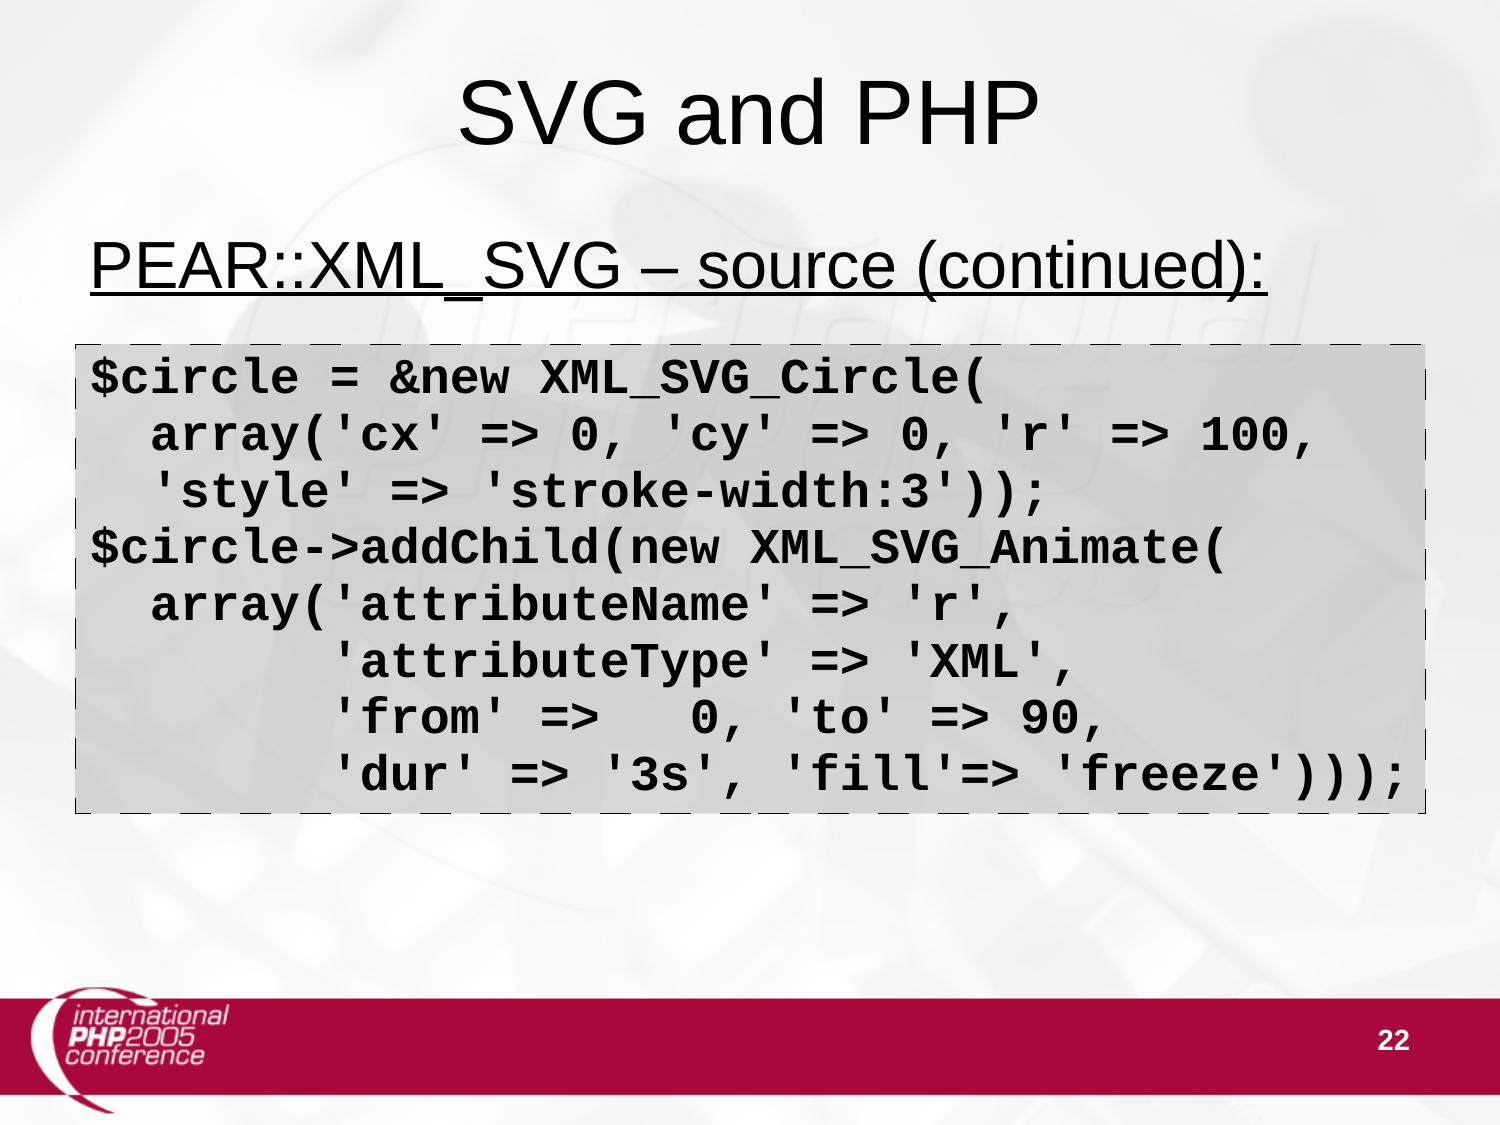

# SVG and PHP
PEAR::XML_SVG – source (continued):
$circle = &new XML_SVG_Circle(
 array('cx' => 0, 'cy' => 0, 'r' => 100,
 'style' => 'stroke-width:3'));
$circle->addChild(new XML_SVG_Animate(
 array('attributeName' => 'r',
 'attributeType' => 'XML',
 'from' => 0, 'to' => 90,
 'dur' => '3s', 'fill'=> 'freeze')));
22